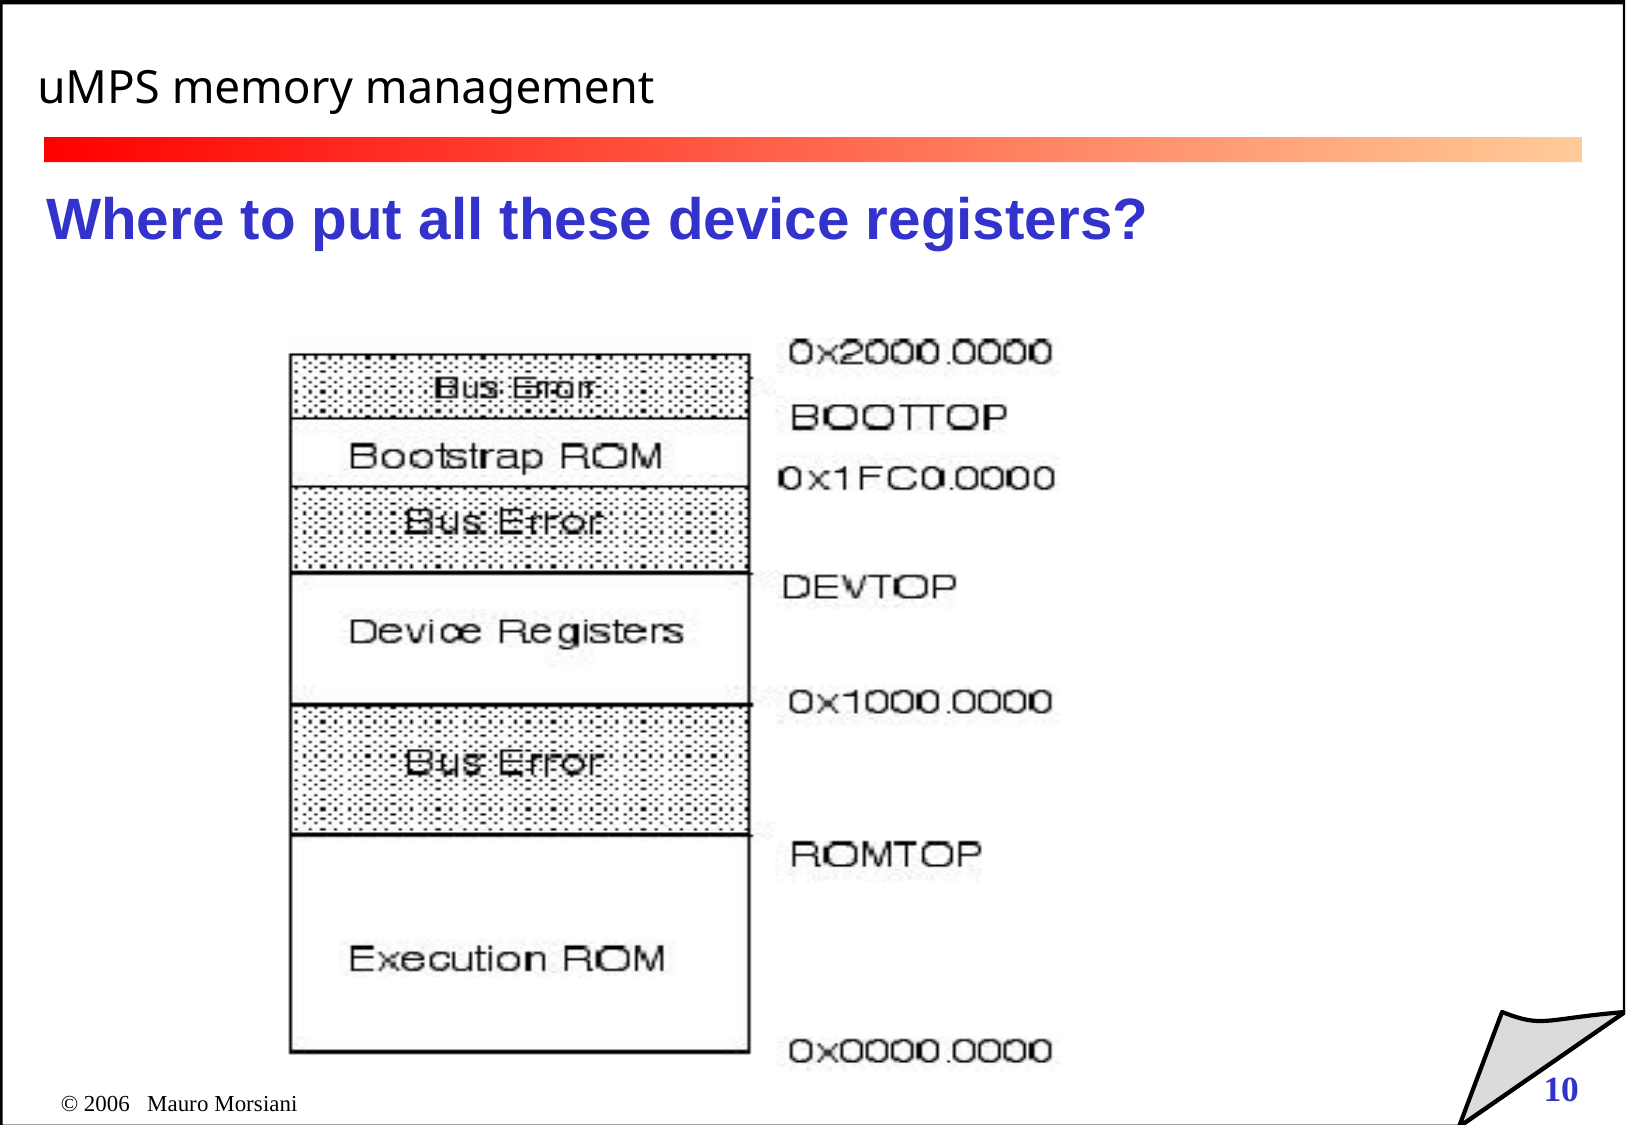

# uMPS memory management
Where to put all these device registers?